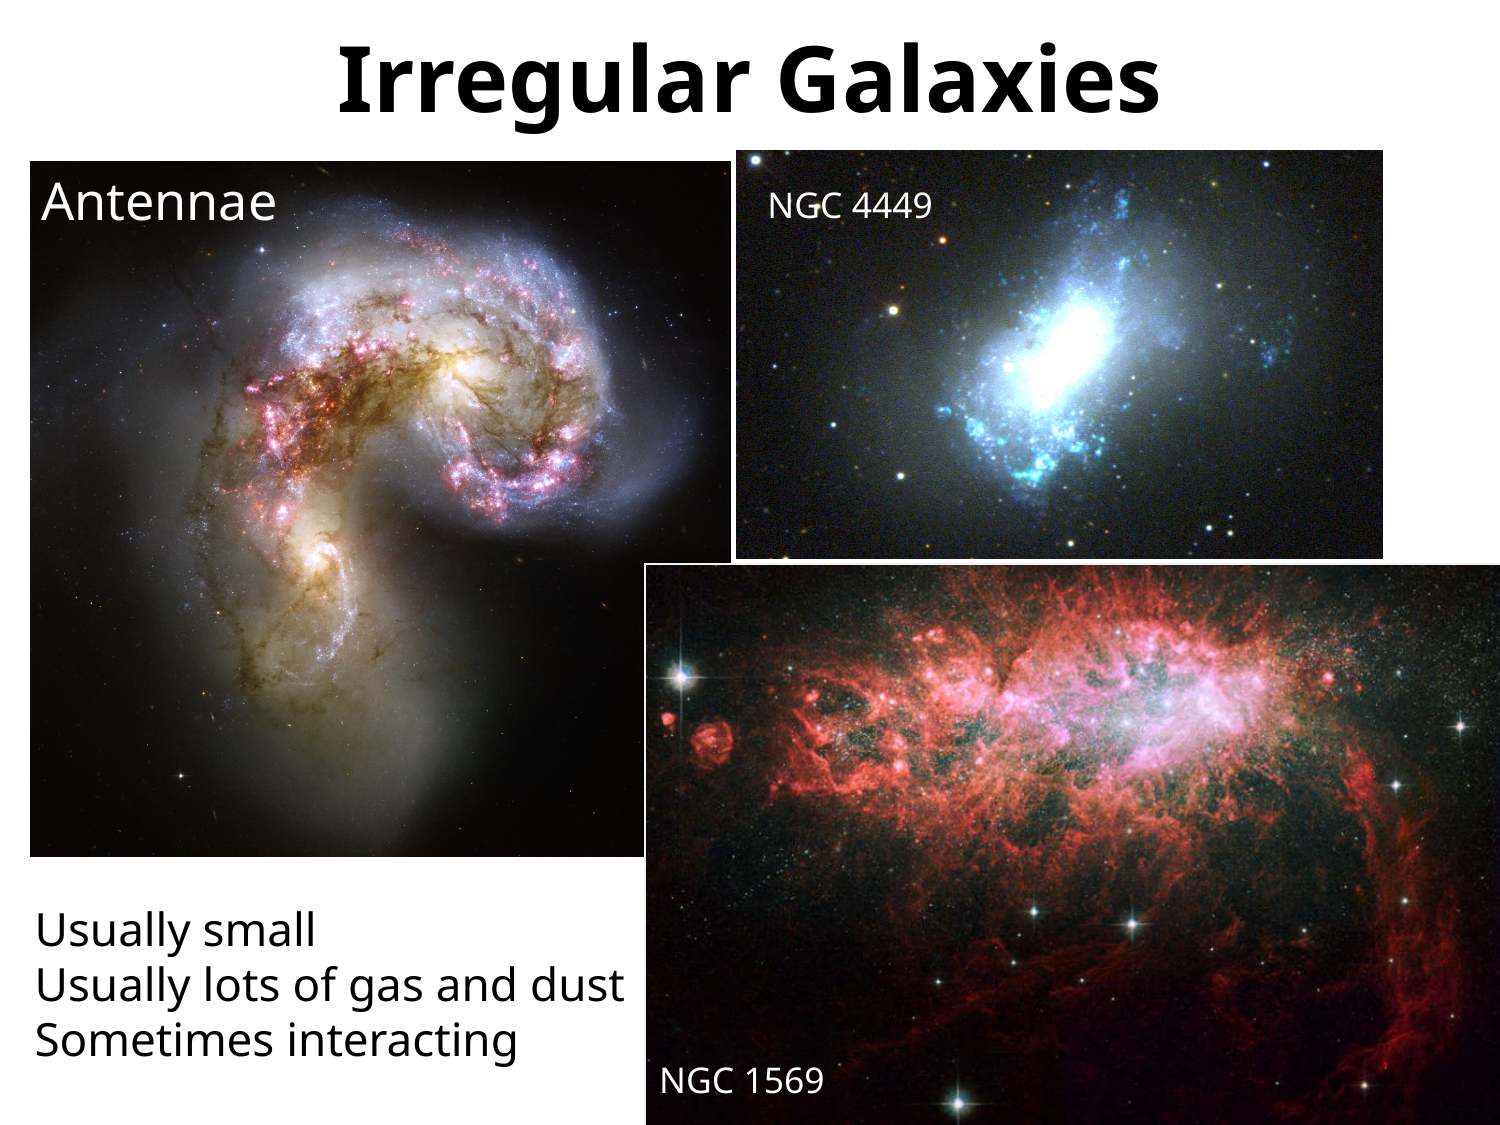

# Irregular Galaxies
Antennae
NGC 4449
Usually small
Usually lots of gas and dust
Sometimes interacting
NGC 1569